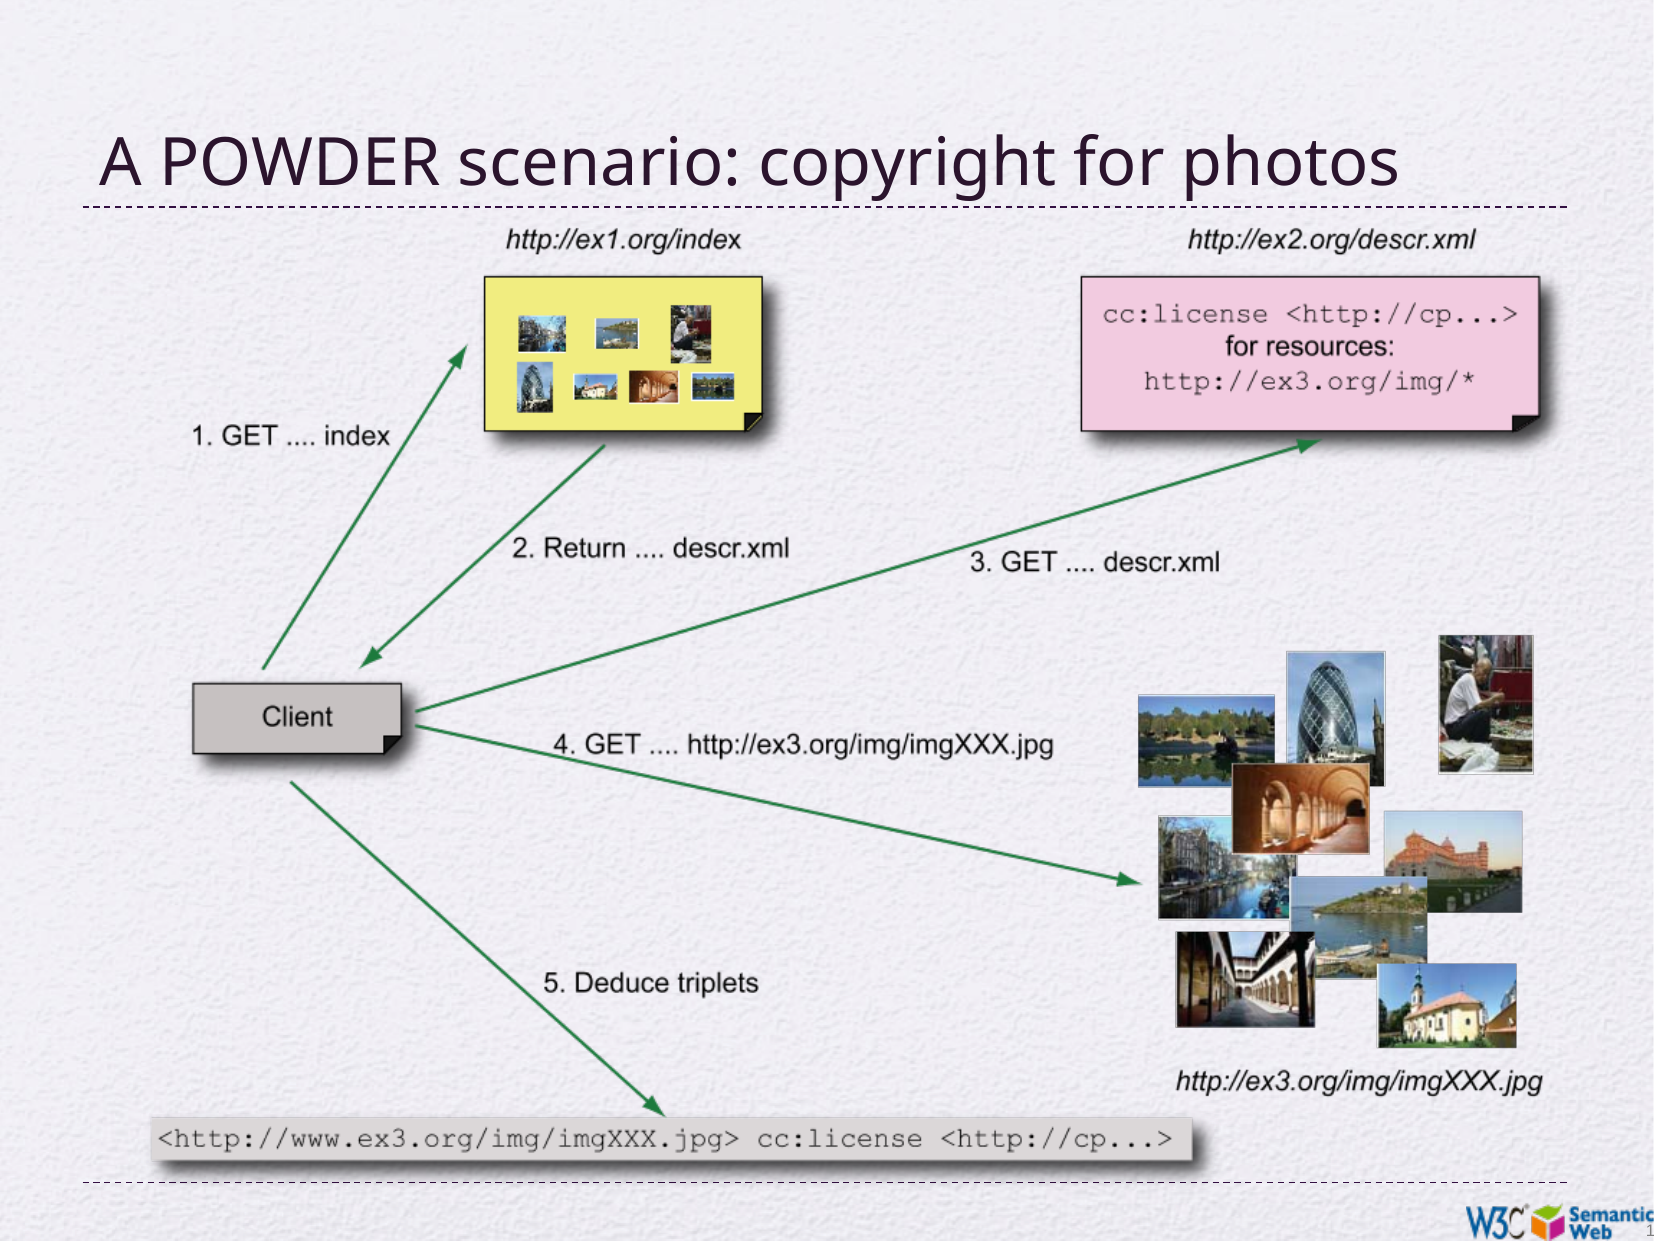

# A POWDER scenario: copyright for photos